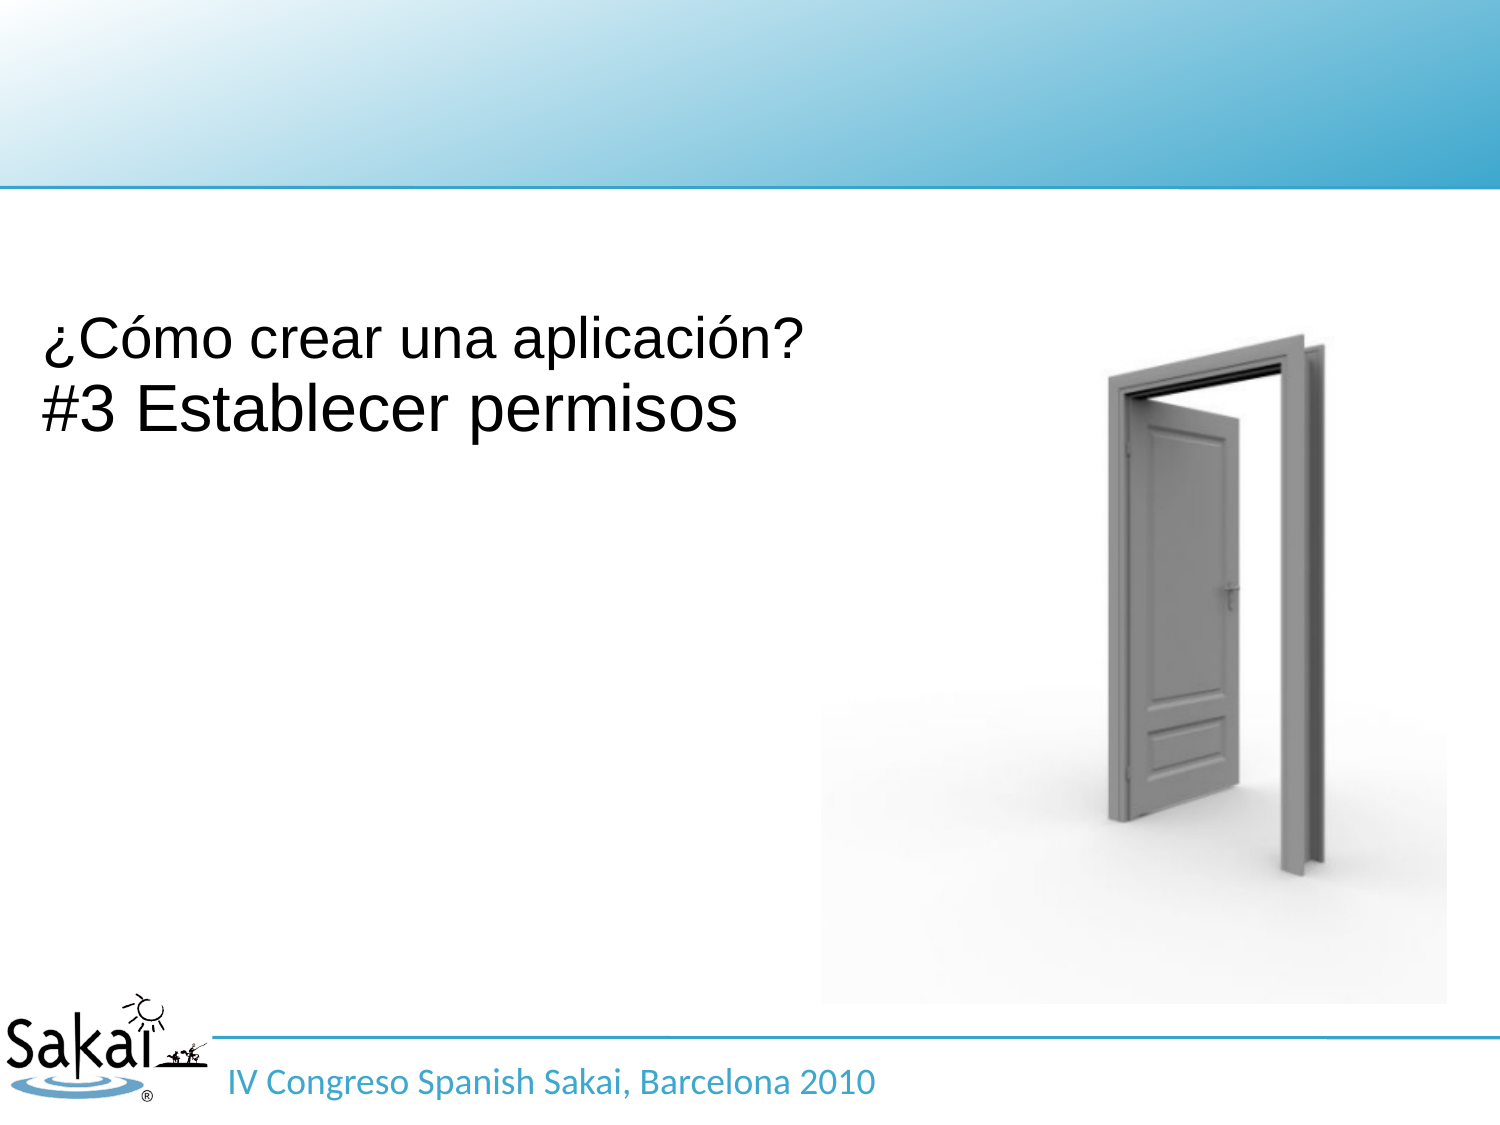

#
¿Cómo crear una aplicación?
#3 Establecer permisos